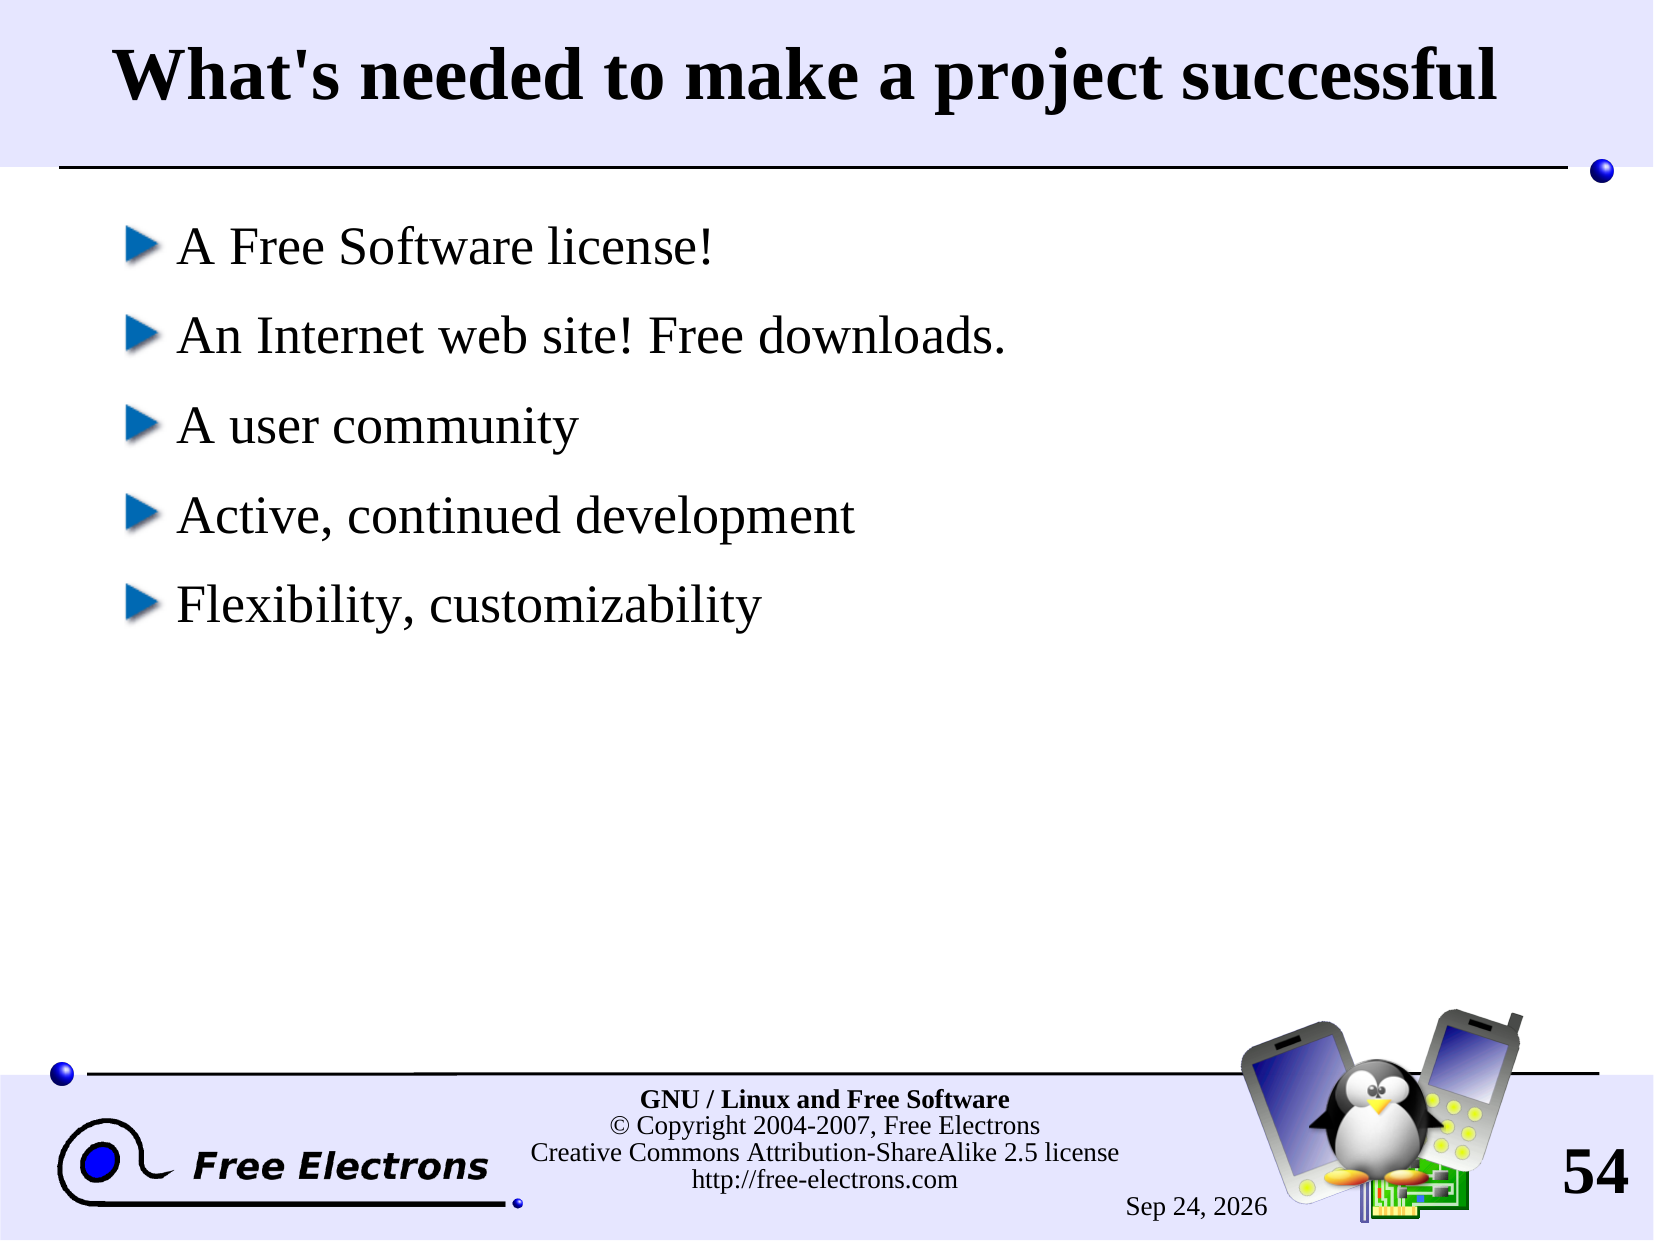

# What's needed to make a project successful
A Free Software license!
An Internet web site! Free downloads.
A user community
Active, continued development
Flexibility, customizability